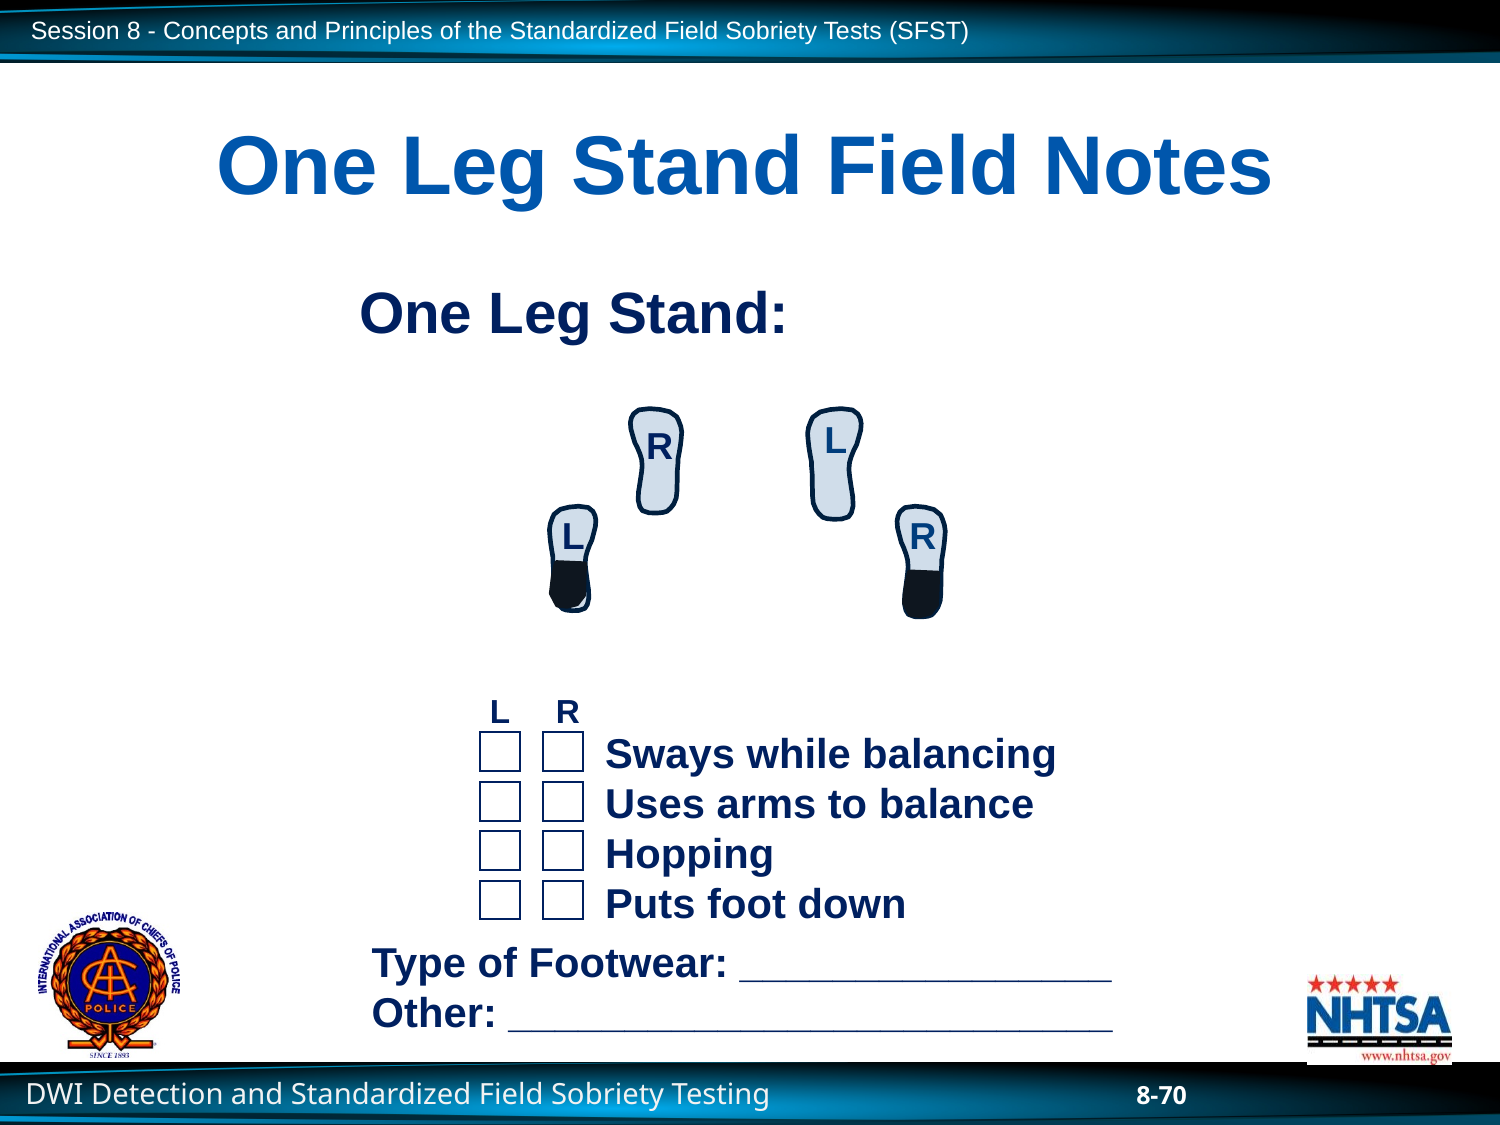

# One Leg Stand Field Notes
One Leg Stand:
R
L
L
R
L R
Sways while balancing
Uses arms to balance
Hopping
Puts foot down
Type of Footwear: ________________
Other: __________________________
8-65